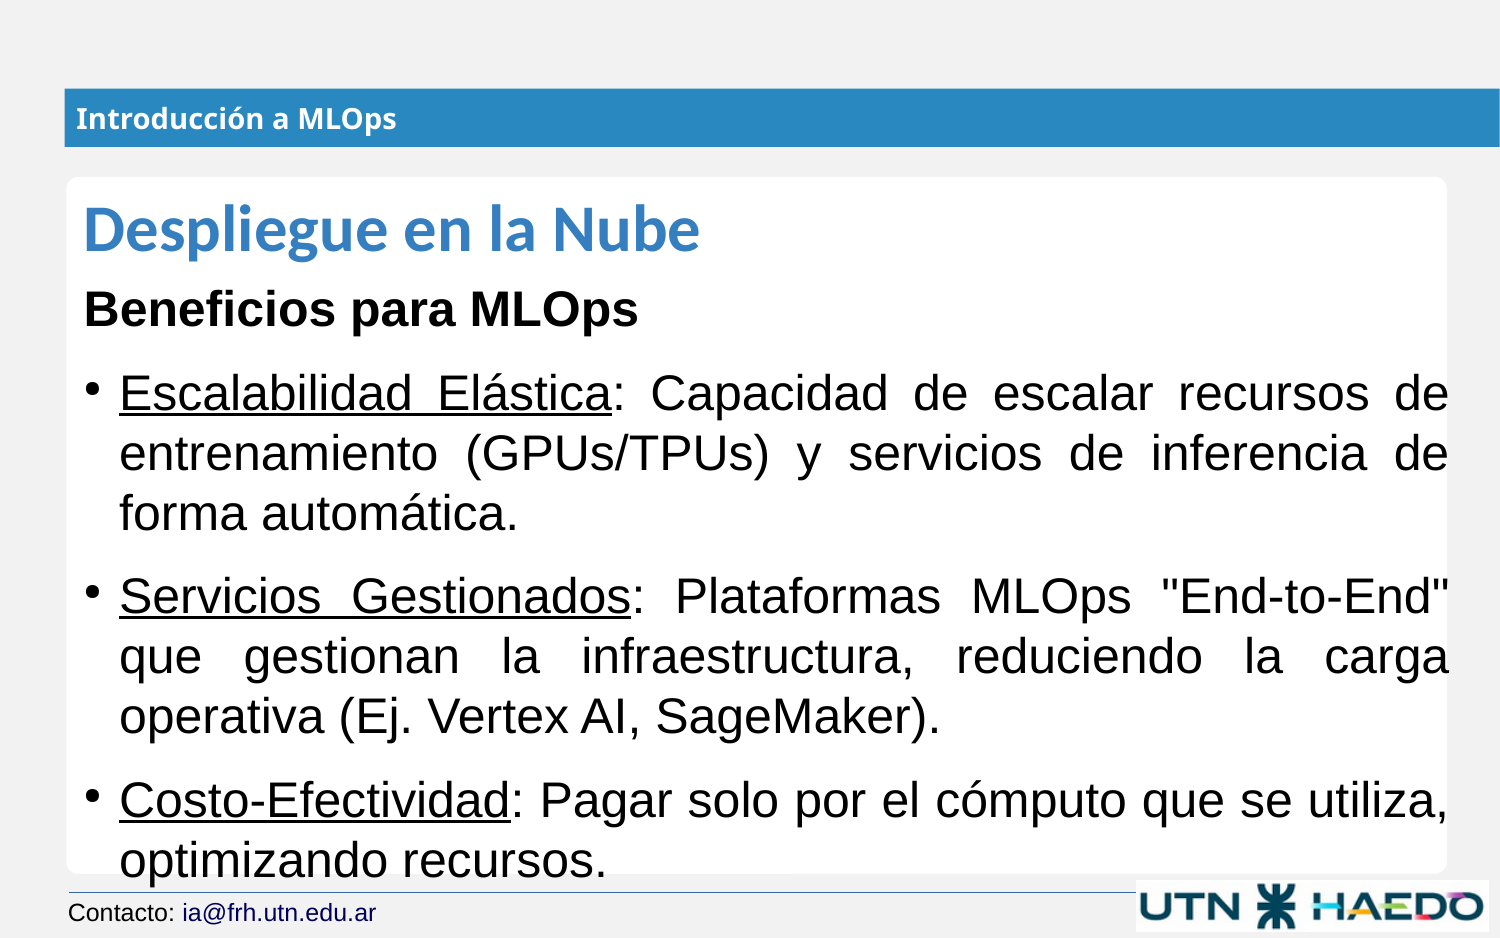

Introducción a MLOps
Despliegue en la Nube
Beneficios para MLOps
Escalabilidad Elástica: Capacidad de escalar recursos de entrenamiento (GPUs/TPUs) y servicios de inferencia de forma automática.
Servicios Gestionados: Plataformas MLOps "End-to-End" que gestionan la infraestructura, reduciendo la carga operativa (Ej. Vertex AI, SageMaker).
Costo-Efectividad: Pagar solo por el cómputo que se utiliza, optimizando recursos.